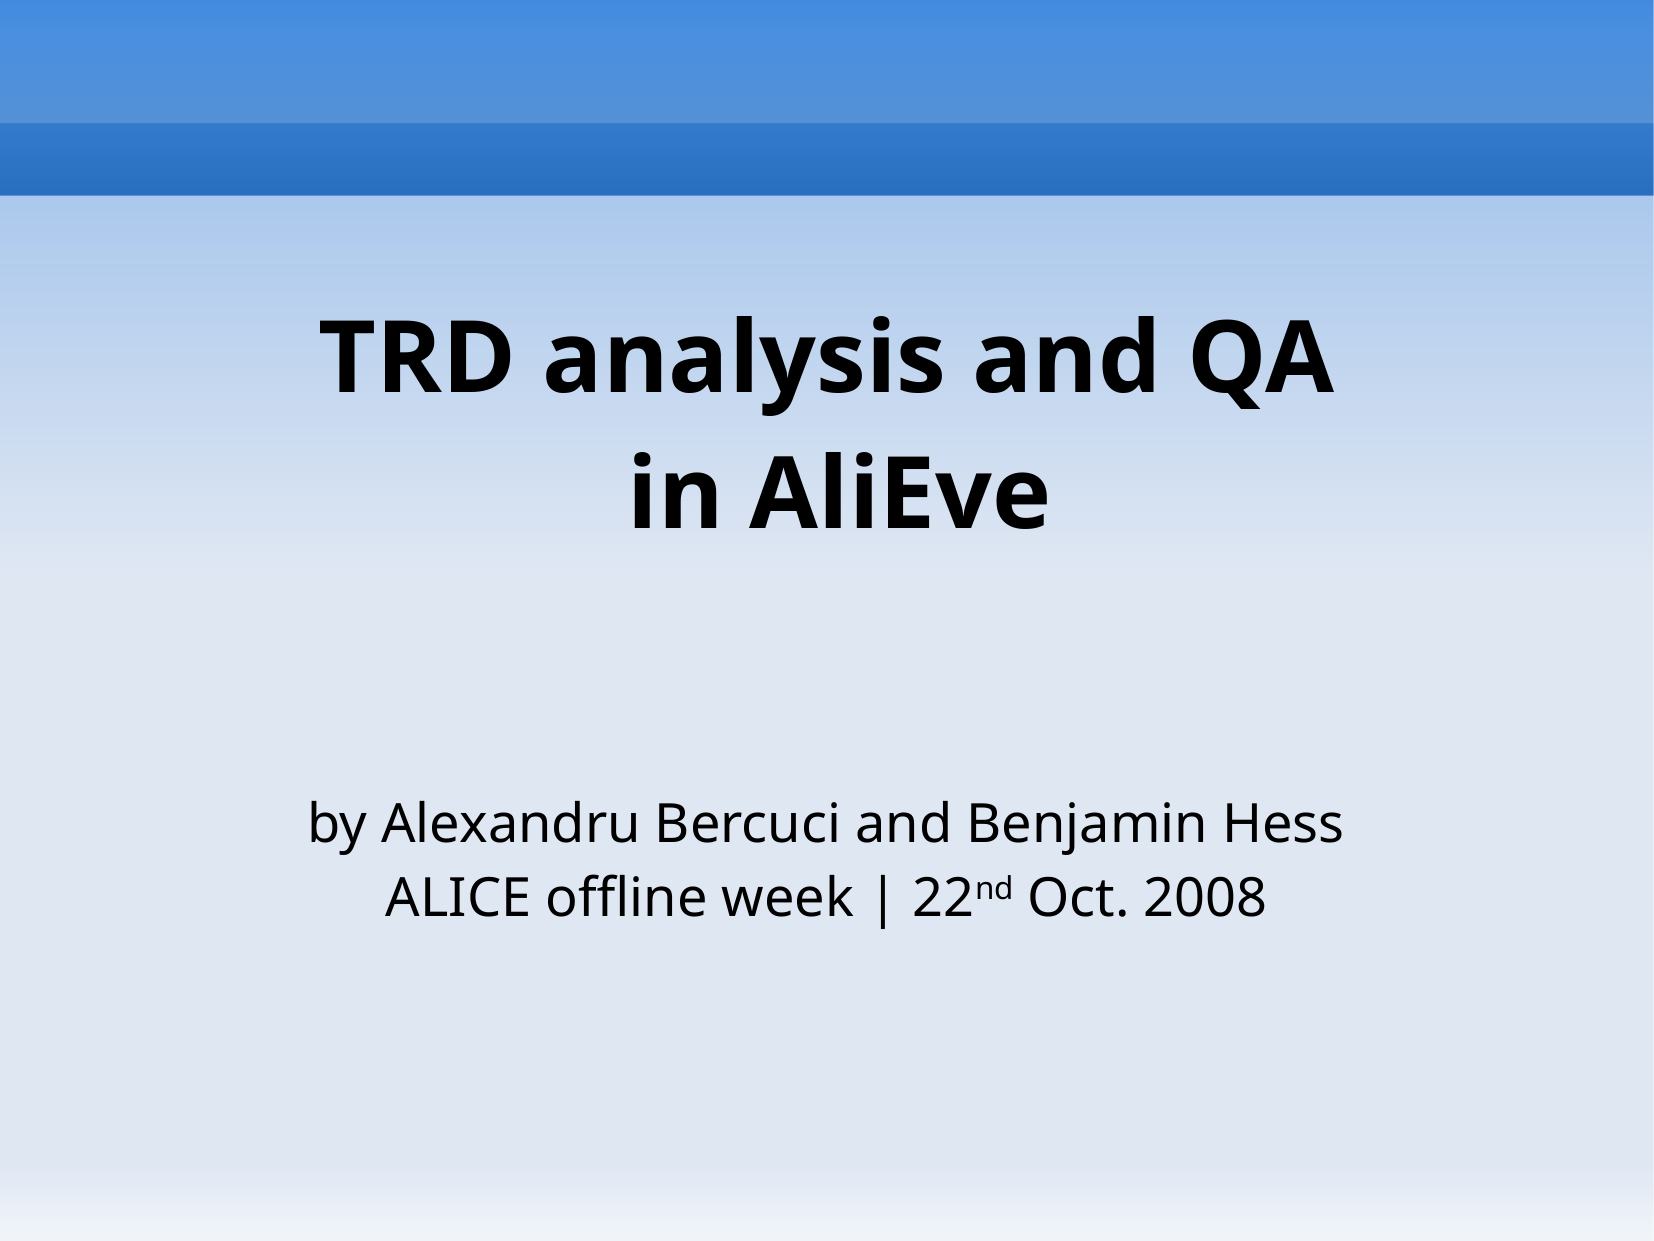

TRD analysis and QA
 in AliEve
by Alexandru Bercuci and Benjamin Hess
ALICE offline week | 22nd Oct. 2008